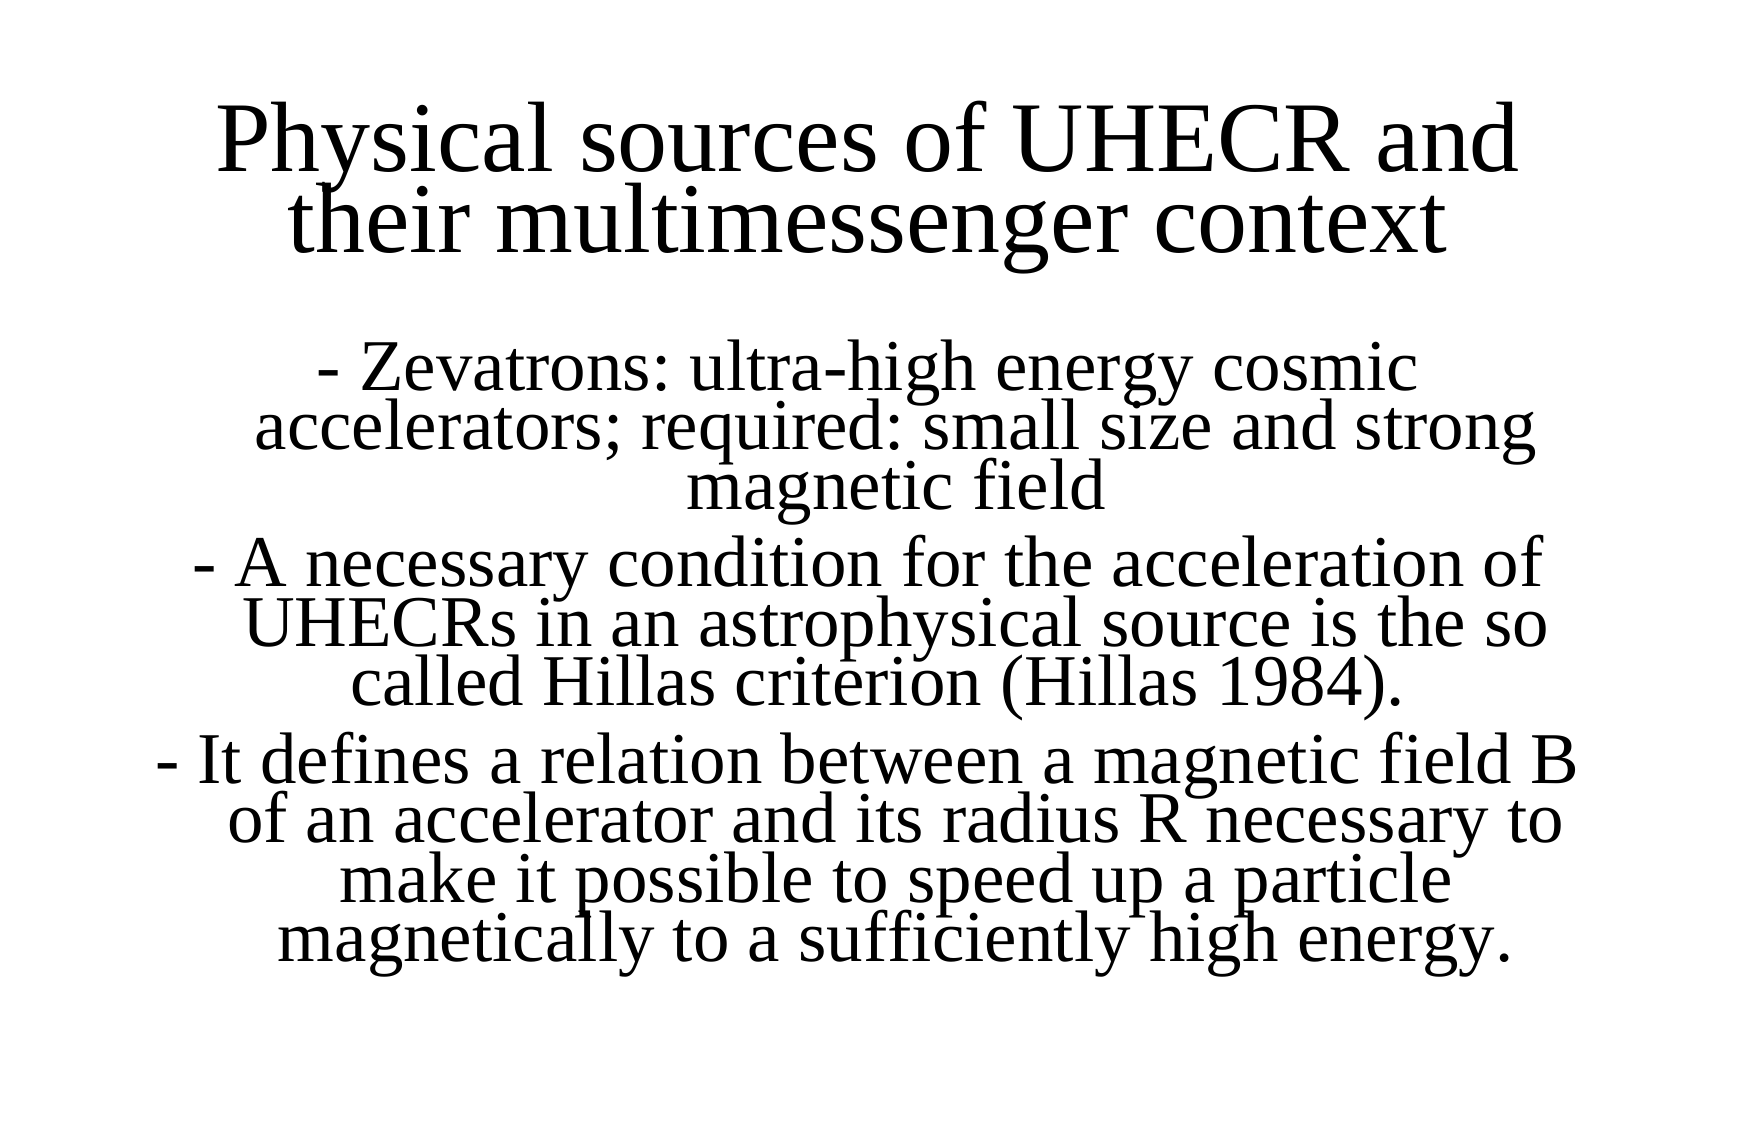

# Physical sources of UHECR and their multimessenger context
- Zevatrons: ultra-high energy cosmic accelerators; required: small size and strong magnetic field
- A necessary condition for the acceleration of UHECRs in an astrophysical source is the so called Hillas criterion (Hillas 1984).
- It defines a relation between a magnetic field B of an accelerator and its radius R necessary to make it possible to speed up a particle magnetically to a sufficiently high energy.